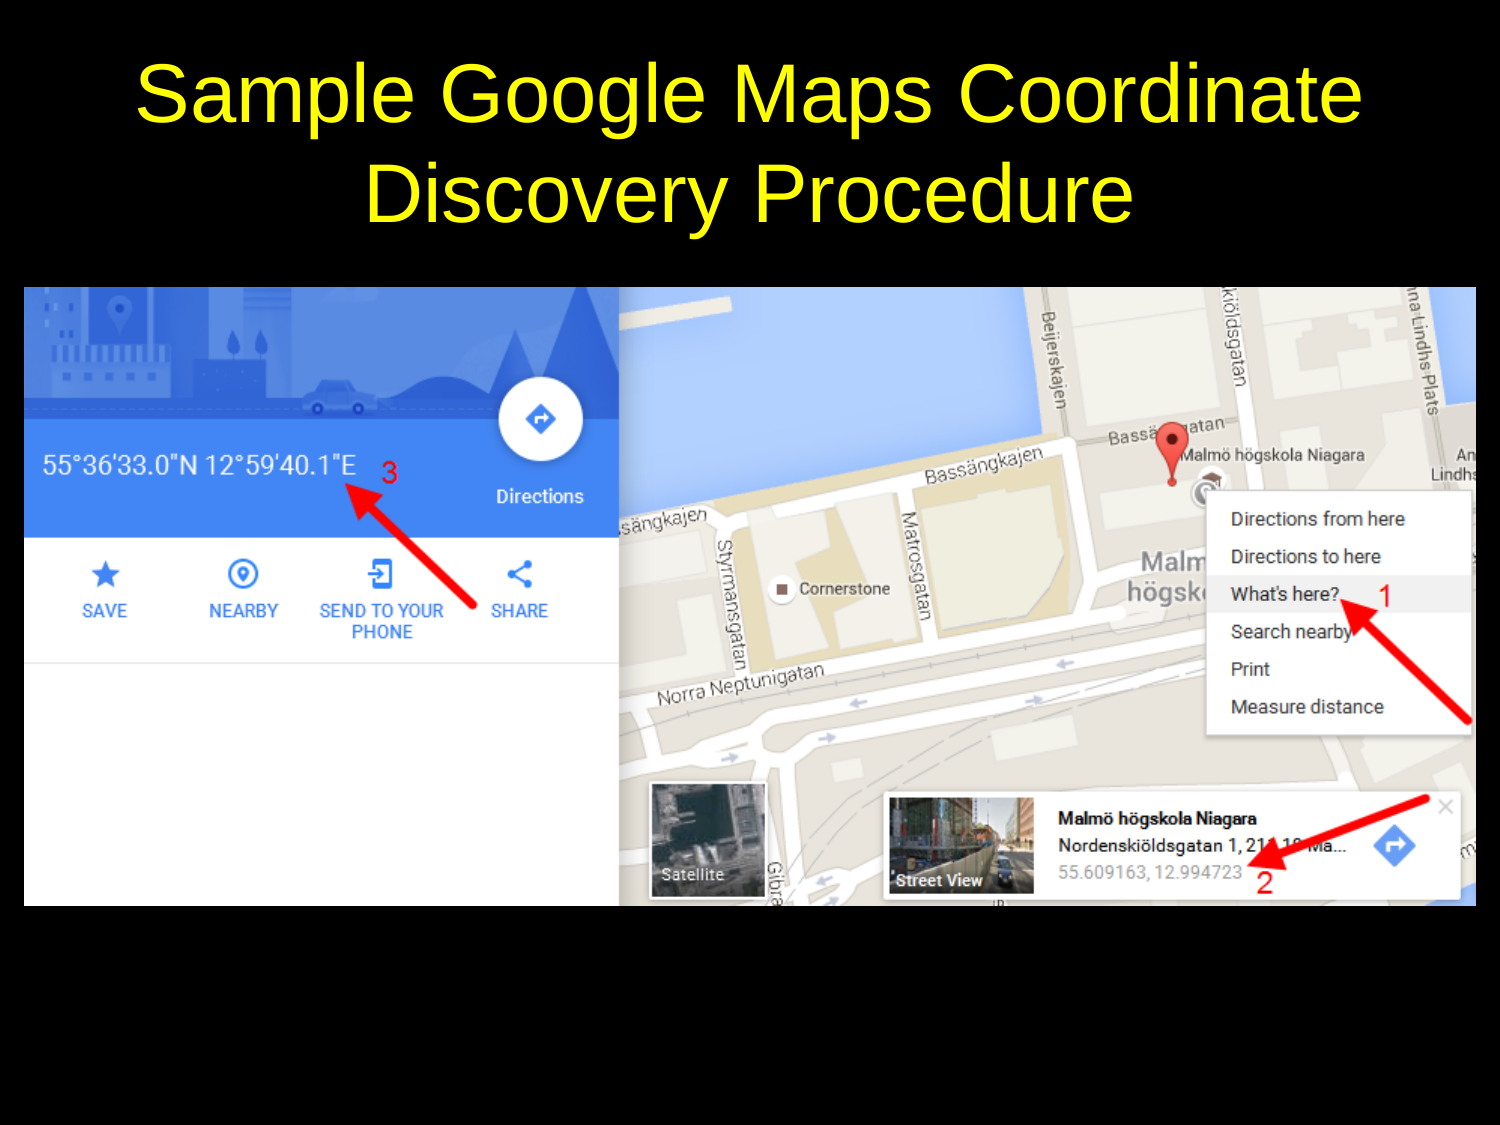

# Sample Google Maps Coordinate Discovery Procedure